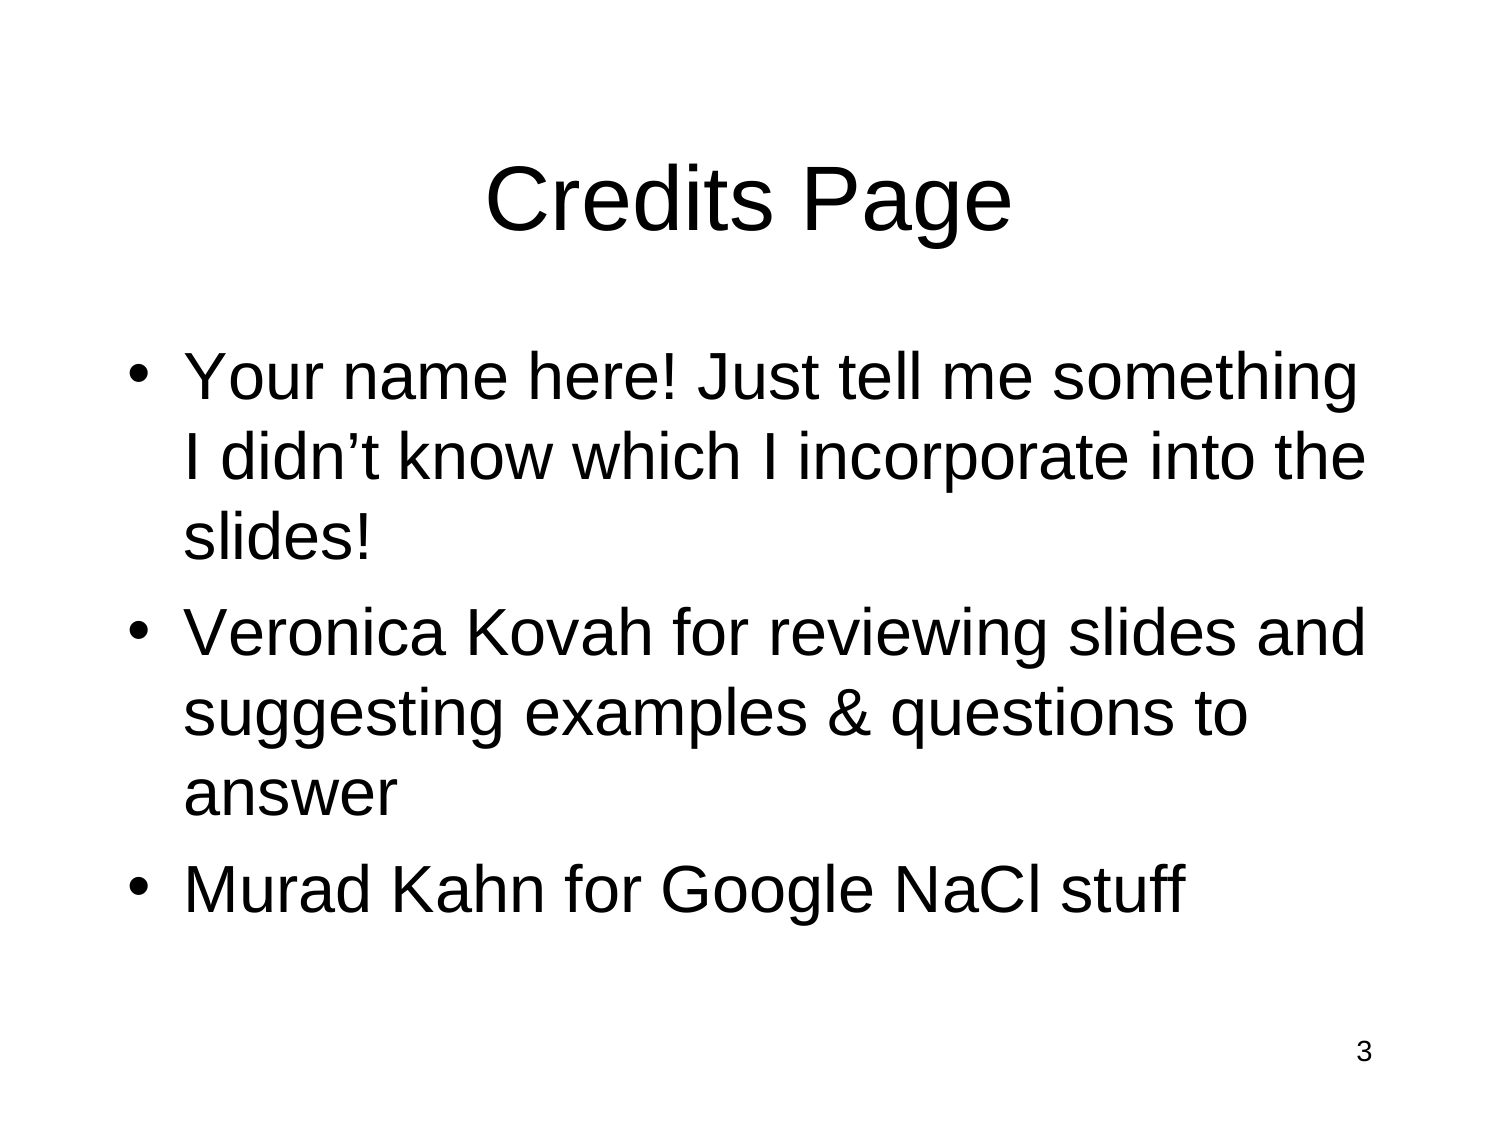

# Credits Page
Your name here! Just tell me something I didn’t know which I incorporate into the slides!
Veronica Kovah for reviewing slides and suggesting examples & questions to answer
Murad Kahn for Google NaCl stuff